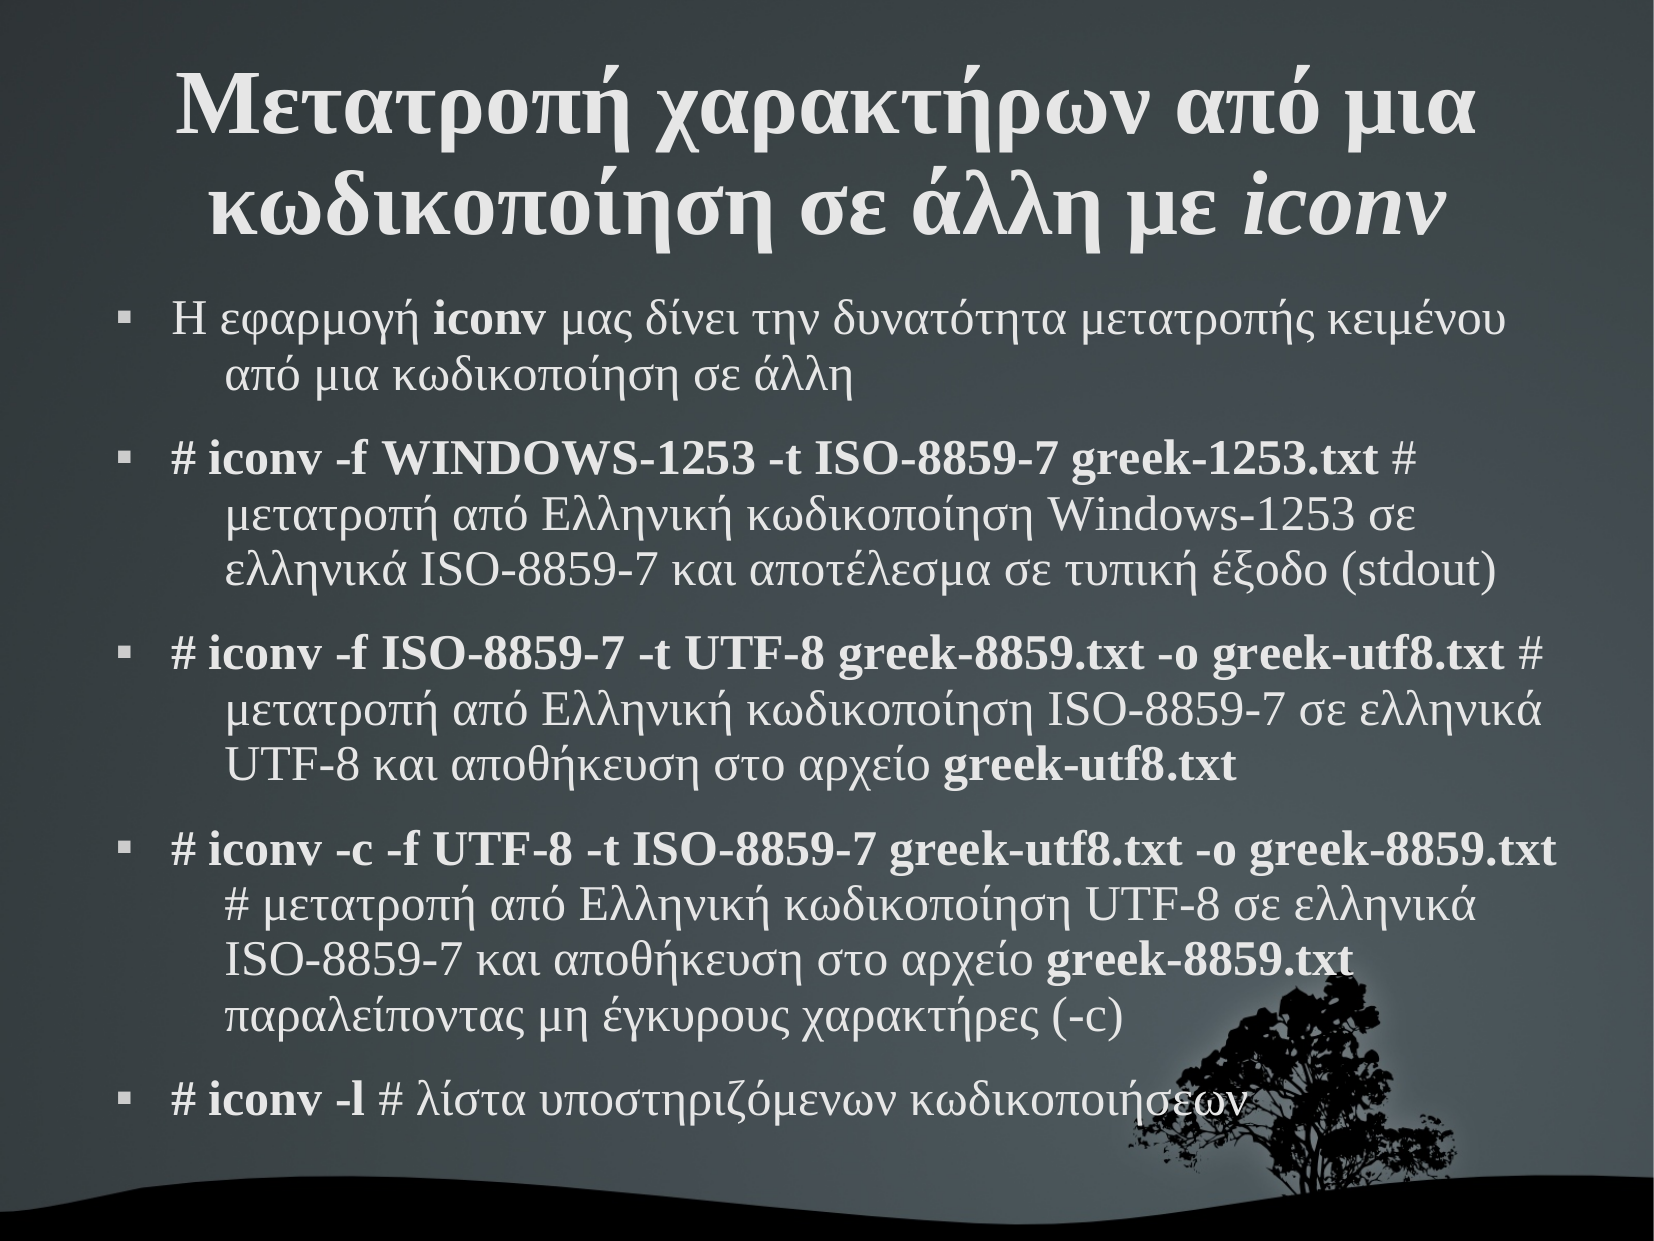

# Μετατροπή χαρακτήρων από μια κωδικοποίηση σε άλλη με iconv
Η εφαρμογή iconv μας δίνει την δυνατότητα μετατροπής κειμένου από μια κωδικοποίηση σε άλλη
# iconv -f WINDOWS-1253 -t ISO-8859-7 greek-1253.txt # μετατροπή από Ελληνική κωδικοποίηση Windows-1253 σε ελληνικά ISO-8859-7 και αποτέλεσμα σε τυπική έξοδο (stdout)
# iconv -f ISO-8859-7 -t UTF-8 greek-8859.txt -o greek-utf8.txt # μετατροπή από Ελληνική κωδικοποίηση ISO-8859-7 σε ελληνικά UTF-8 και αποθήκευση στο αρχείο greek-utf8.txt
# iconv -c -f UTF-8 -t ISO-8859-7 greek-utf8.txt -o greek-8859.txt # μετατροπή από Ελληνική κωδικοποίηση UTF-8 σε ελληνικά ISO-8859-7 και αποθήκευση στο αρχείο greek-8859.txt παραλείποντας μη έγκυρους χαρακτήρες (-c)
# iconv -l # λίστα υποστηριζόμενων κωδικοποιήσεων